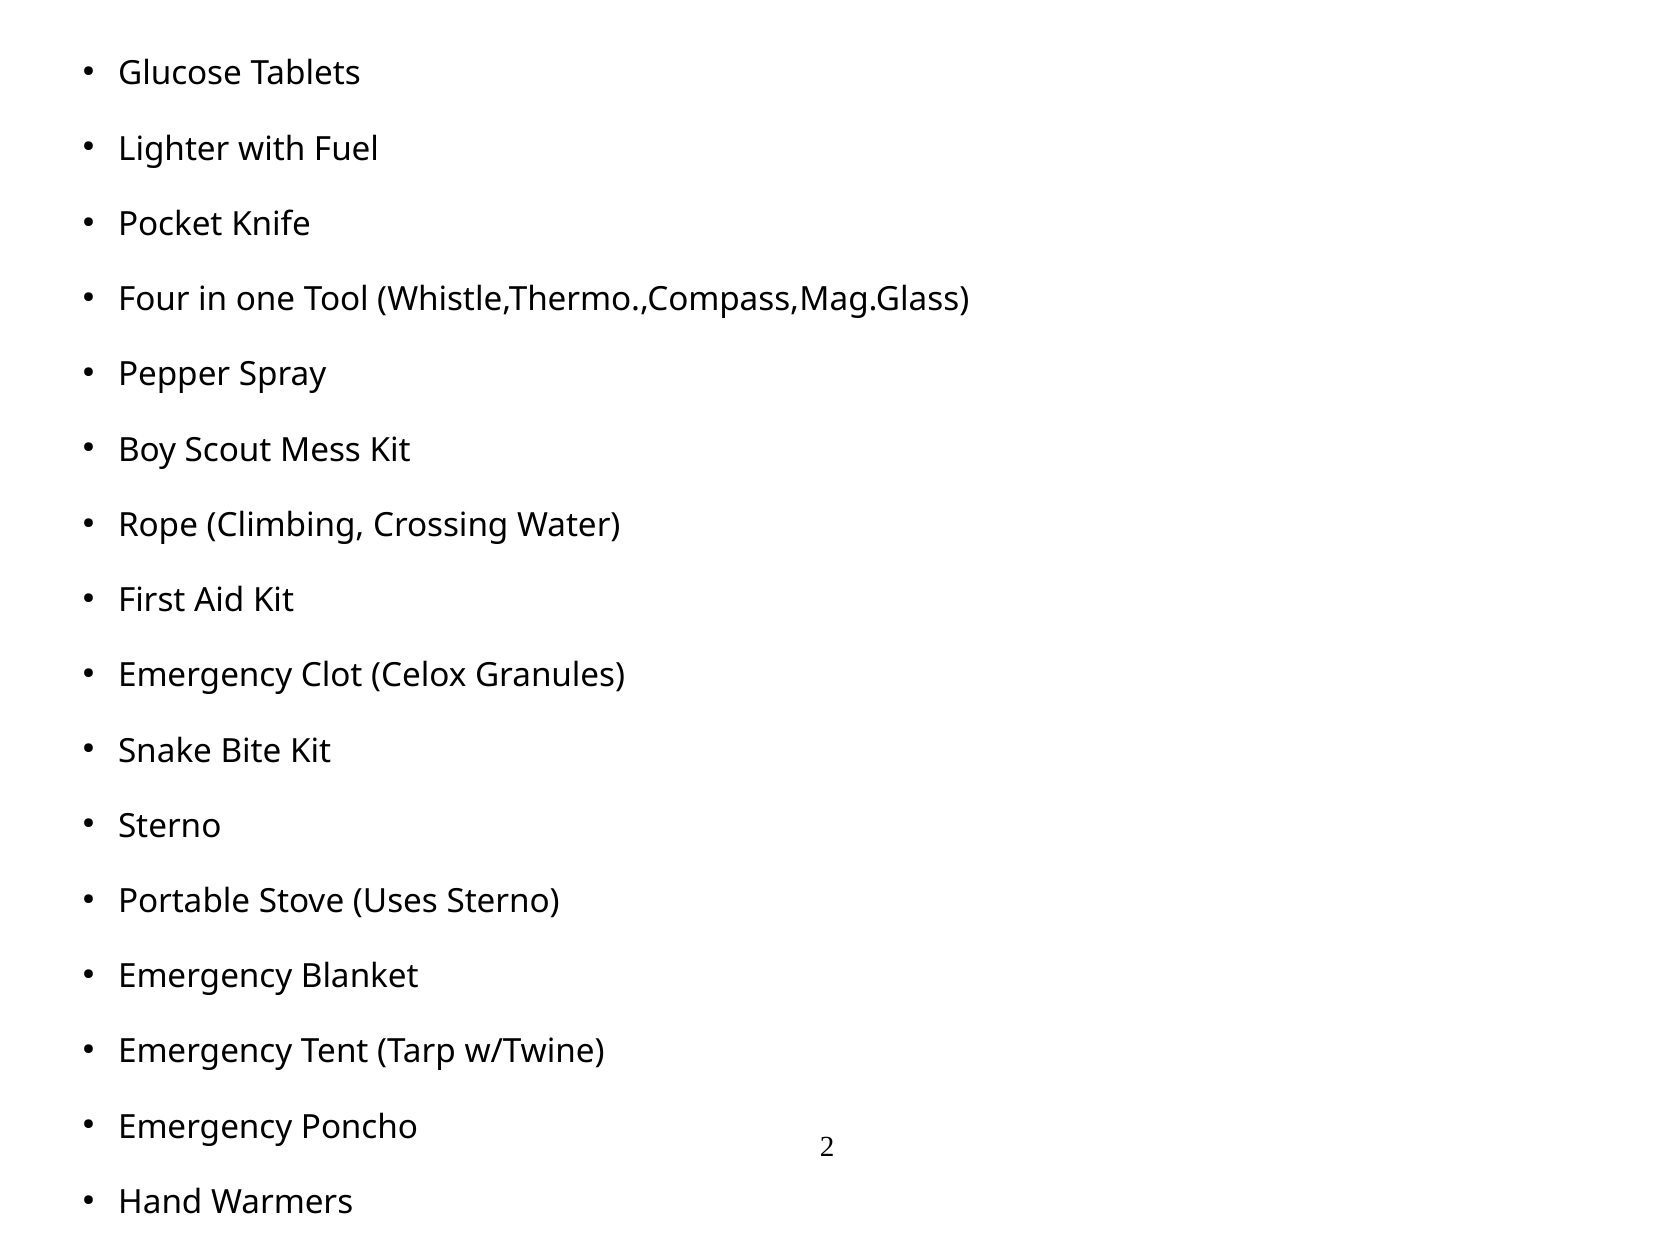

# Glucose Tablets
Lighter with Fuel
Pocket Knife
Four in one Tool (Whistle,Thermo.,Compass,Mag.Glass)
Pepper Spray
Boy Scout Mess Kit
Rope (Climbing, Crossing Water)
First Aid Kit
Emergency Clot (Celox Granules)
Snake Bite Kit
Sterno
Portable Stove (Uses Sterno)
Emergency Blanket
Emergency Tent (Tarp w/Twine)
Emergency Poncho
Hand Warmers
Duct Tape
2